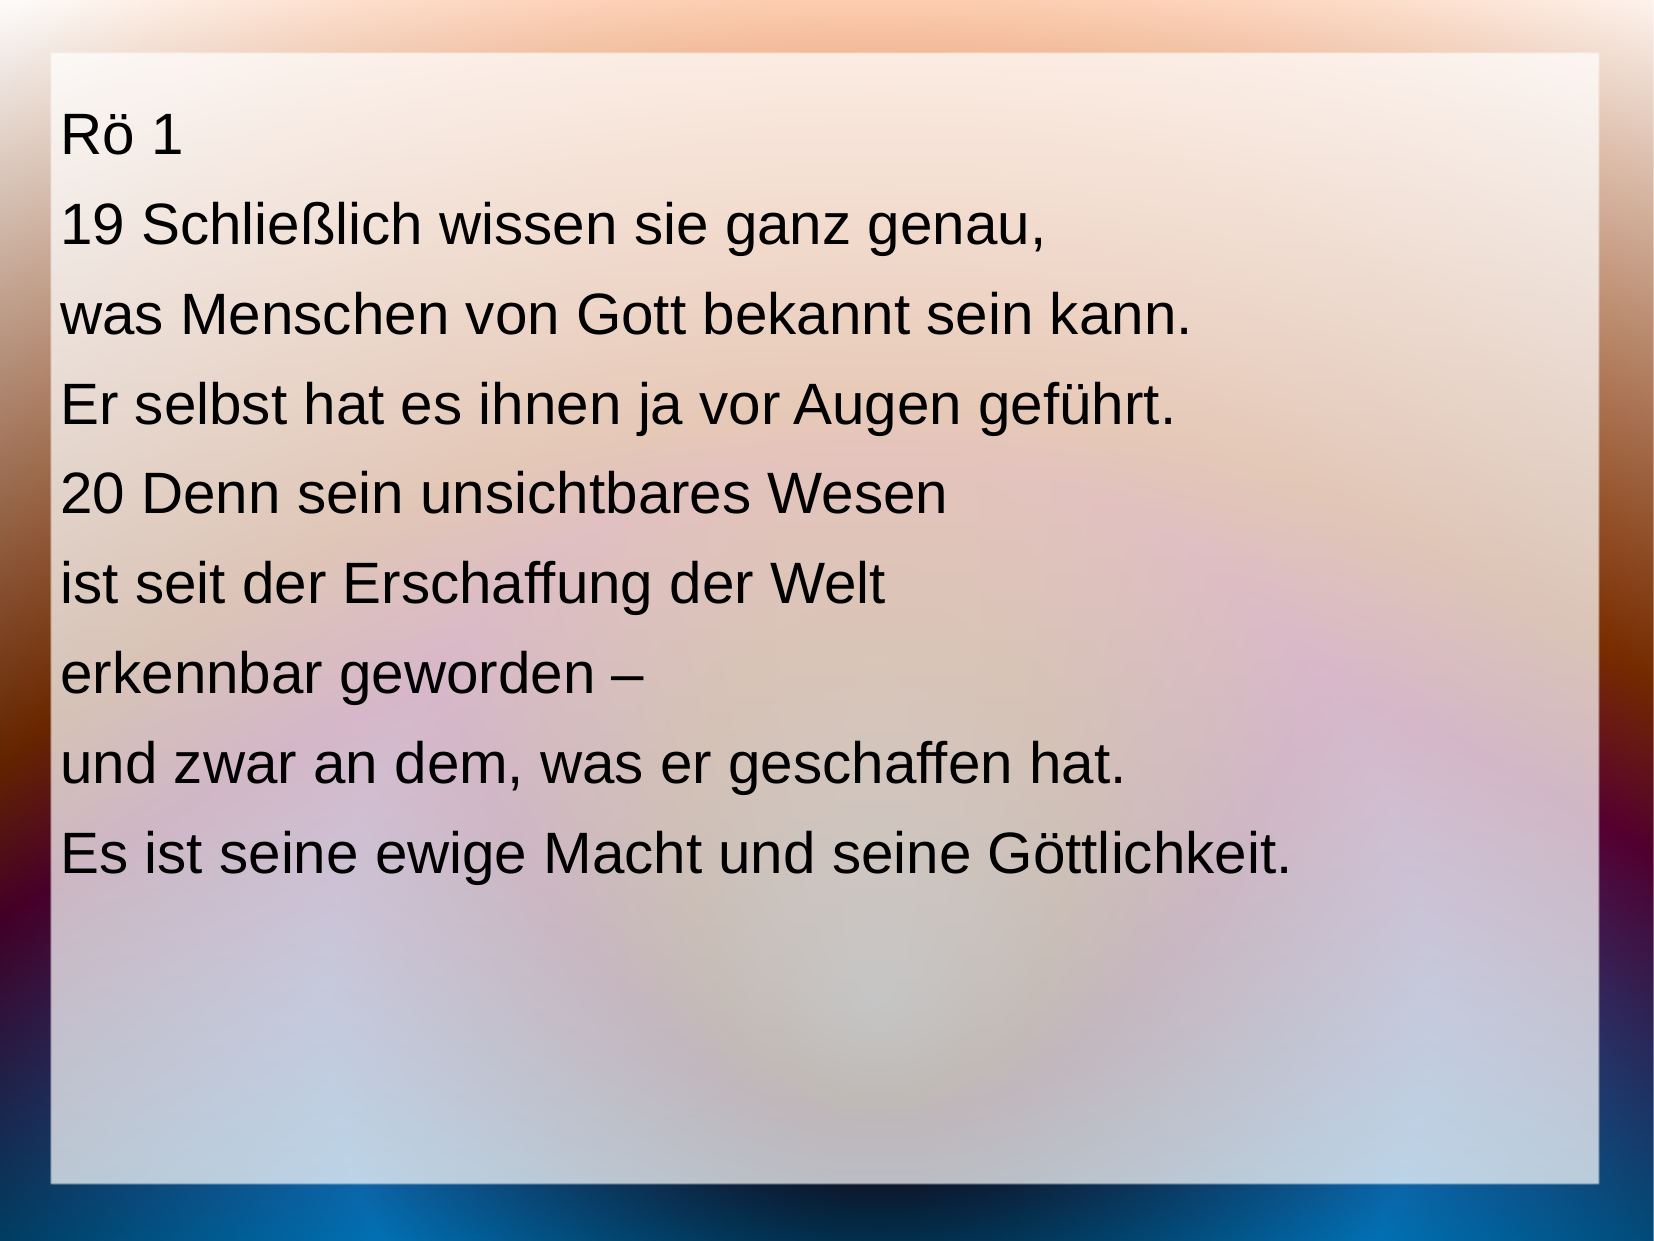

Rö 1
19 Schließlich wissen sie ganz genau,
was Menschen von Gott bekannt sein kann.
Er selbst hat es ihnen ja vor Augen geführt.
20 Denn sein unsichtbares Wesen
ist seit der Erschaffung der Welt
erkennbar geworden –
und zwar an dem, was er geschaffen hat.
Es ist seine ewige Macht und seine Göttlichkeit.